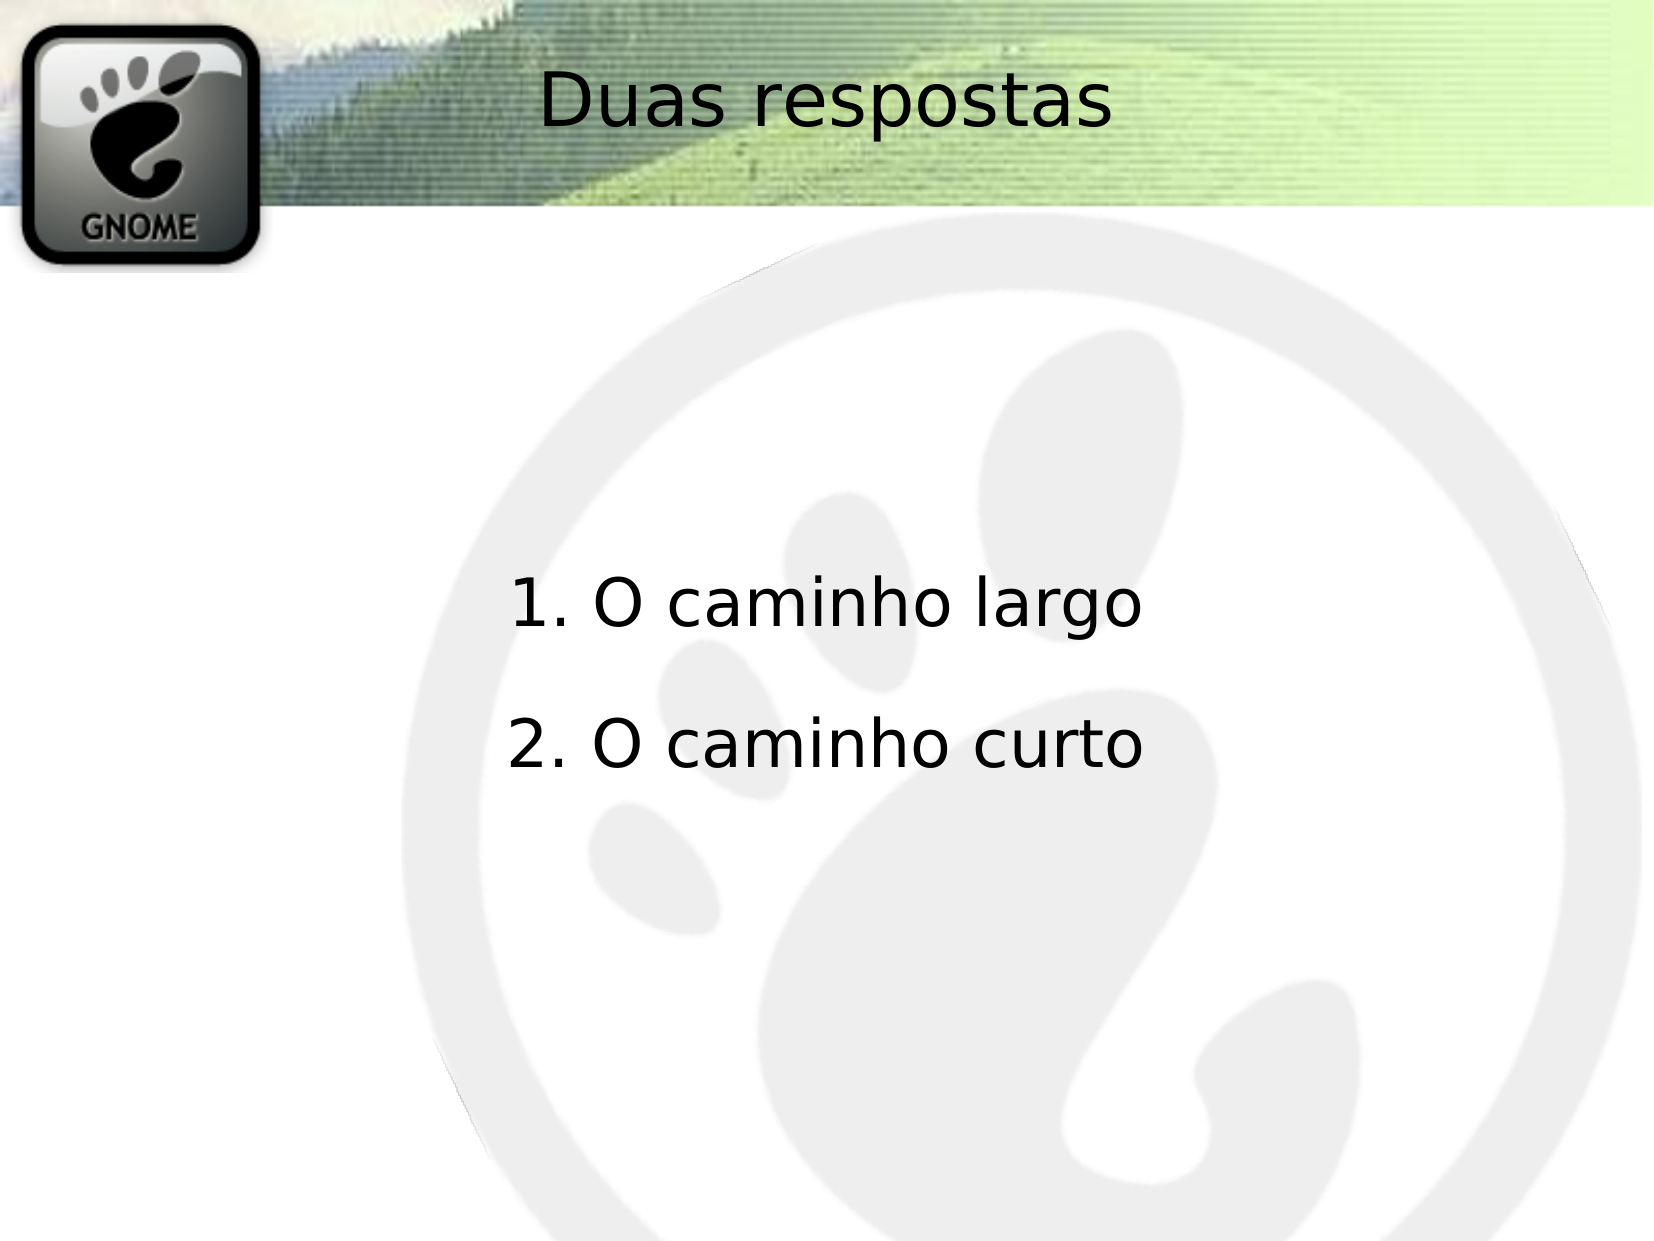

# Duas respostas
1. O caminho largo
2. O caminho curto